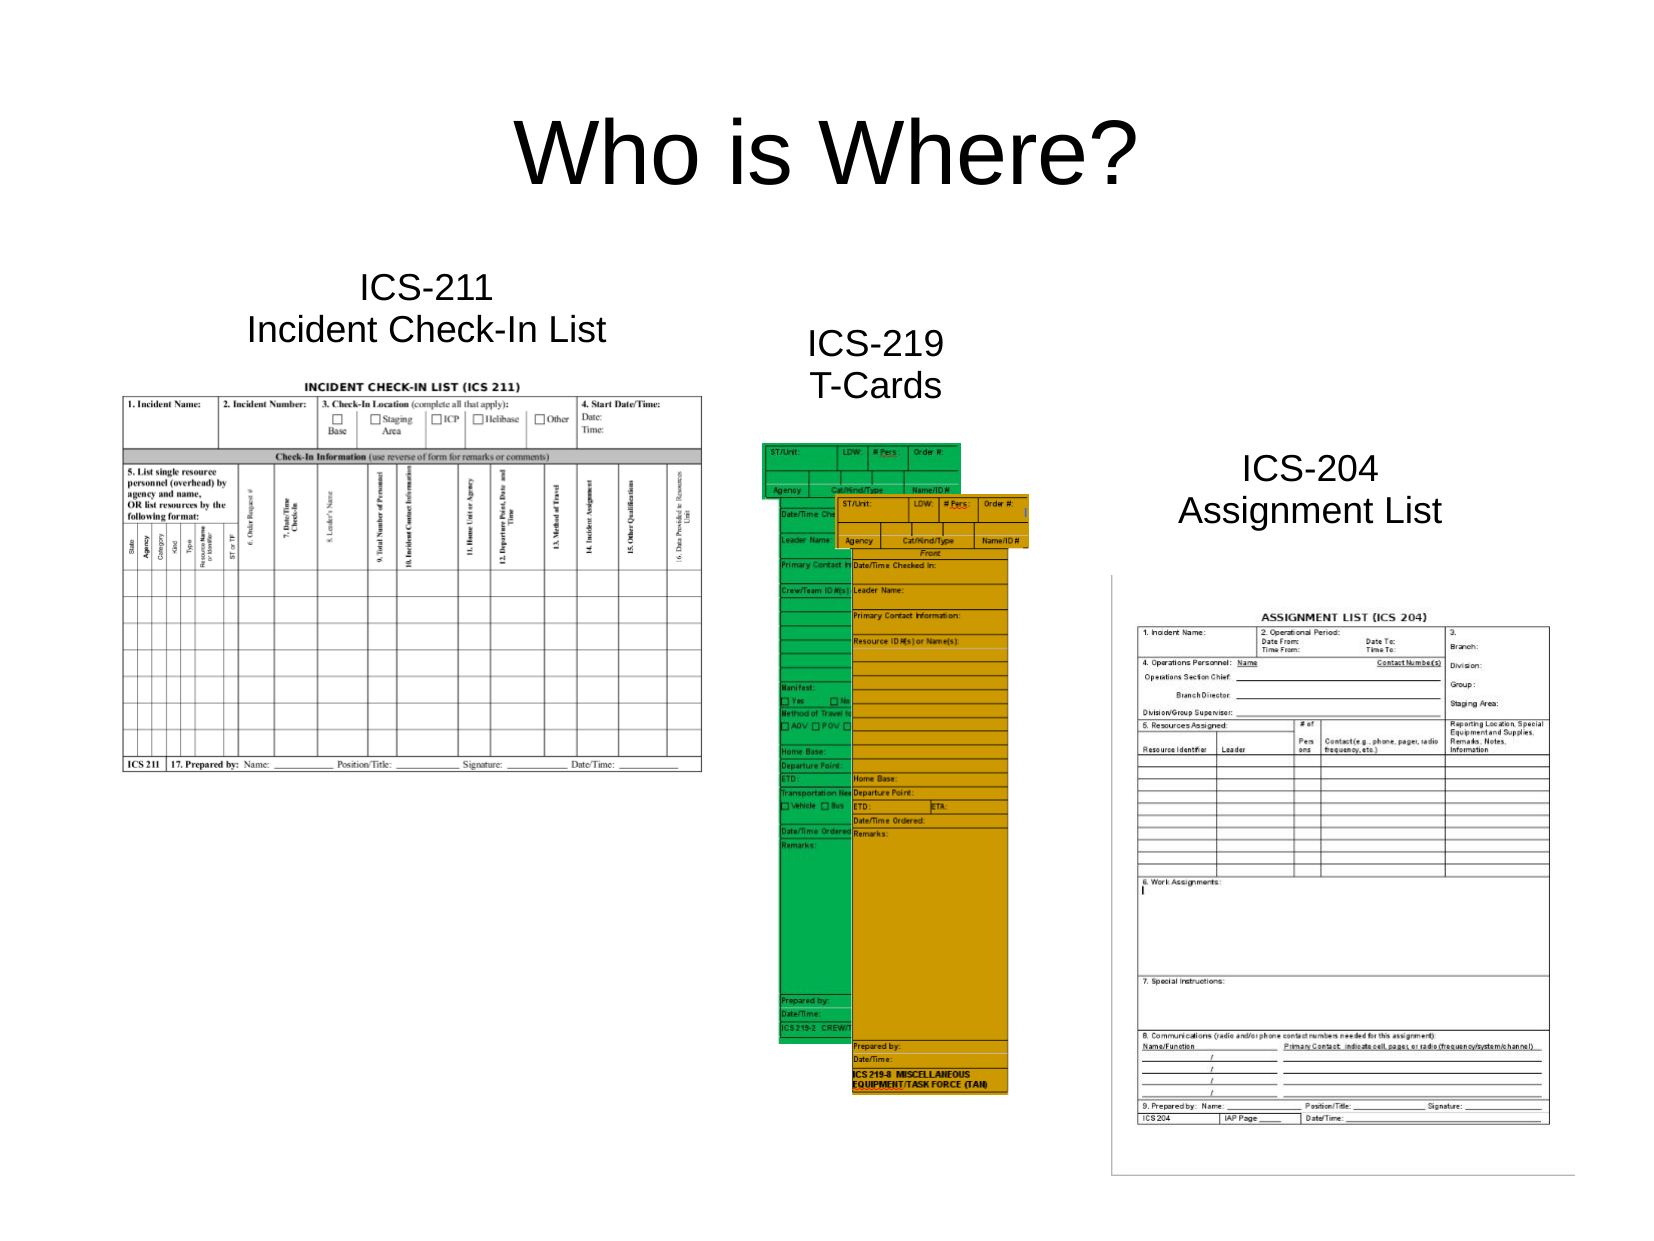

# Who is Where?
ICS-211
Incident Check-In List
ICS-219
T-Cards
ICS-204
Assignment List